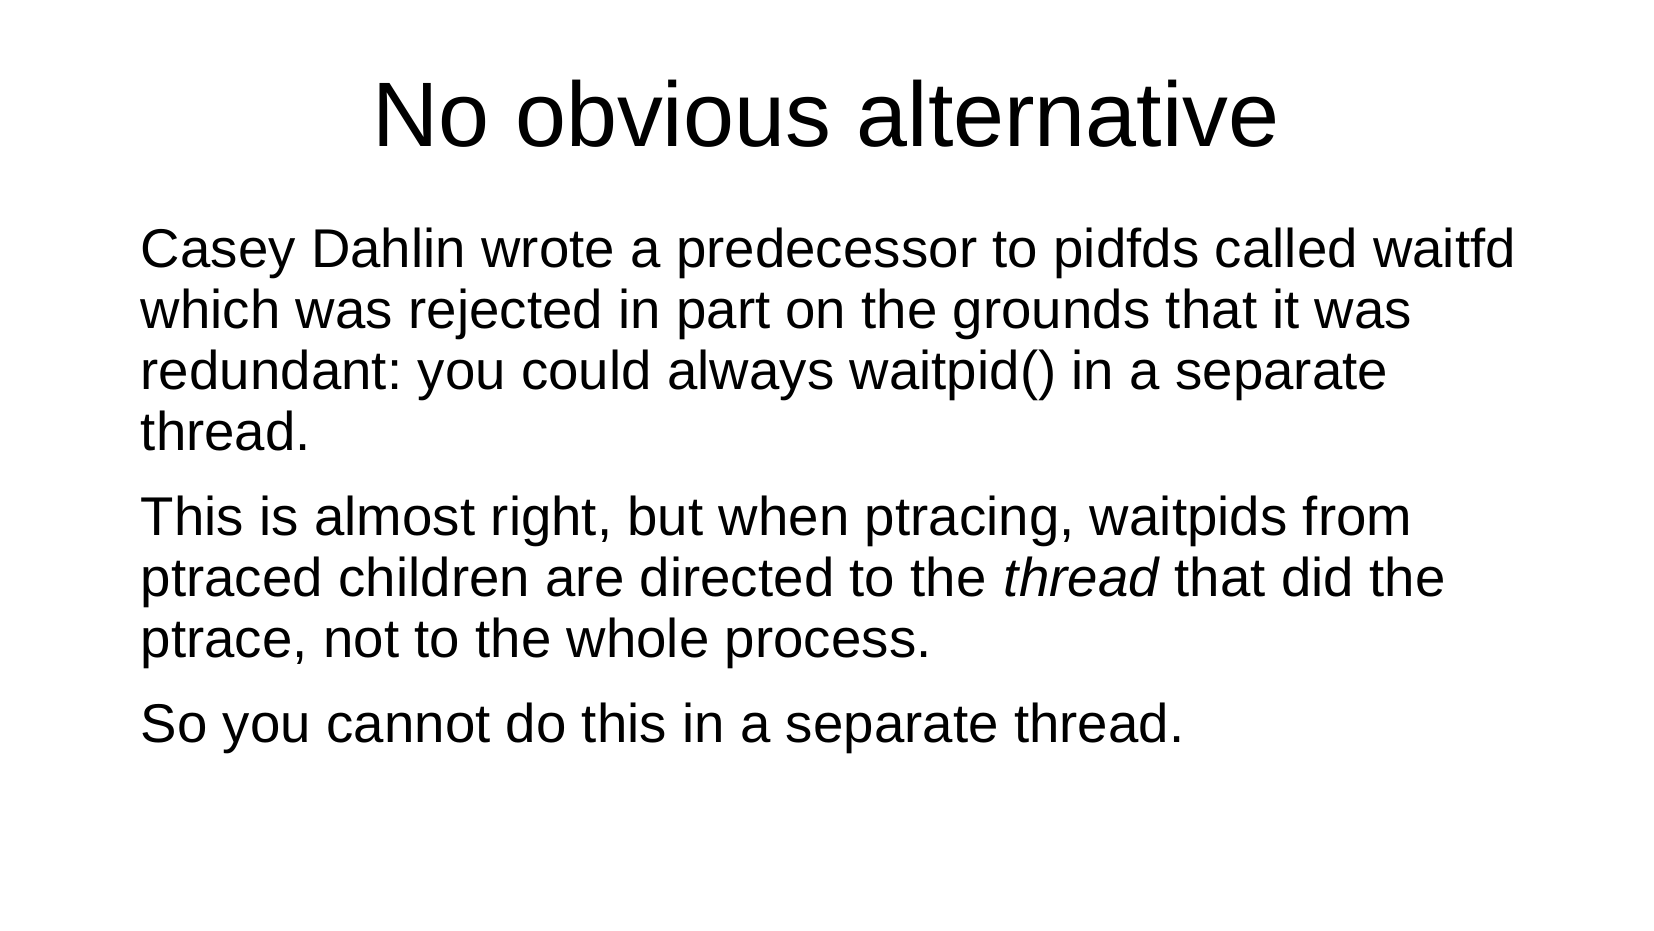

# No obvious alternative
Casey Dahlin wrote a predecessor to pidfds called waitfd which was rejected in part on the grounds that it was redundant: you could always waitpid() in a separate thread.
This is almost right, but when ptracing, waitpids from ptraced children are directed to the thread that did the ptrace, not to the whole process.
So you cannot do this in a separate thread.